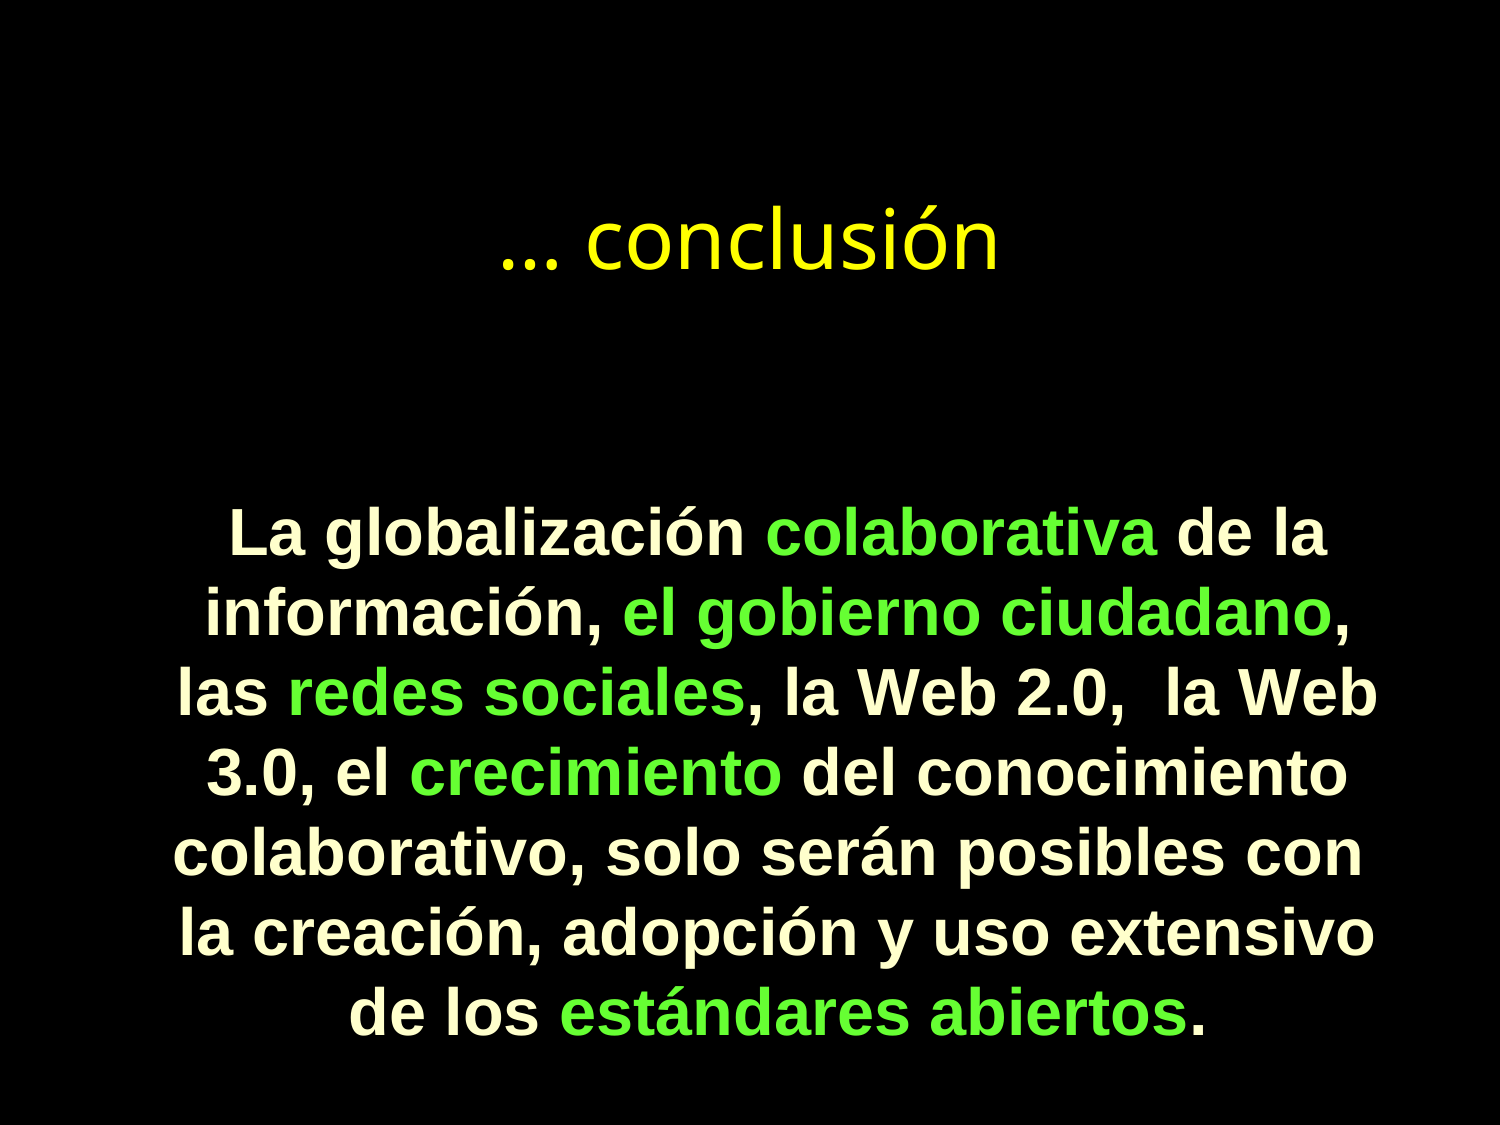

# … conclusión
La globalización colaborativa de la información, el gobierno ciudadano, las redes sociales, la Web 2.0, la Web 3.0, el crecimiento del conocimiento colaborativo, solo serán posibles con la creación, adopción y uso extensivo de los estándares abiertos.